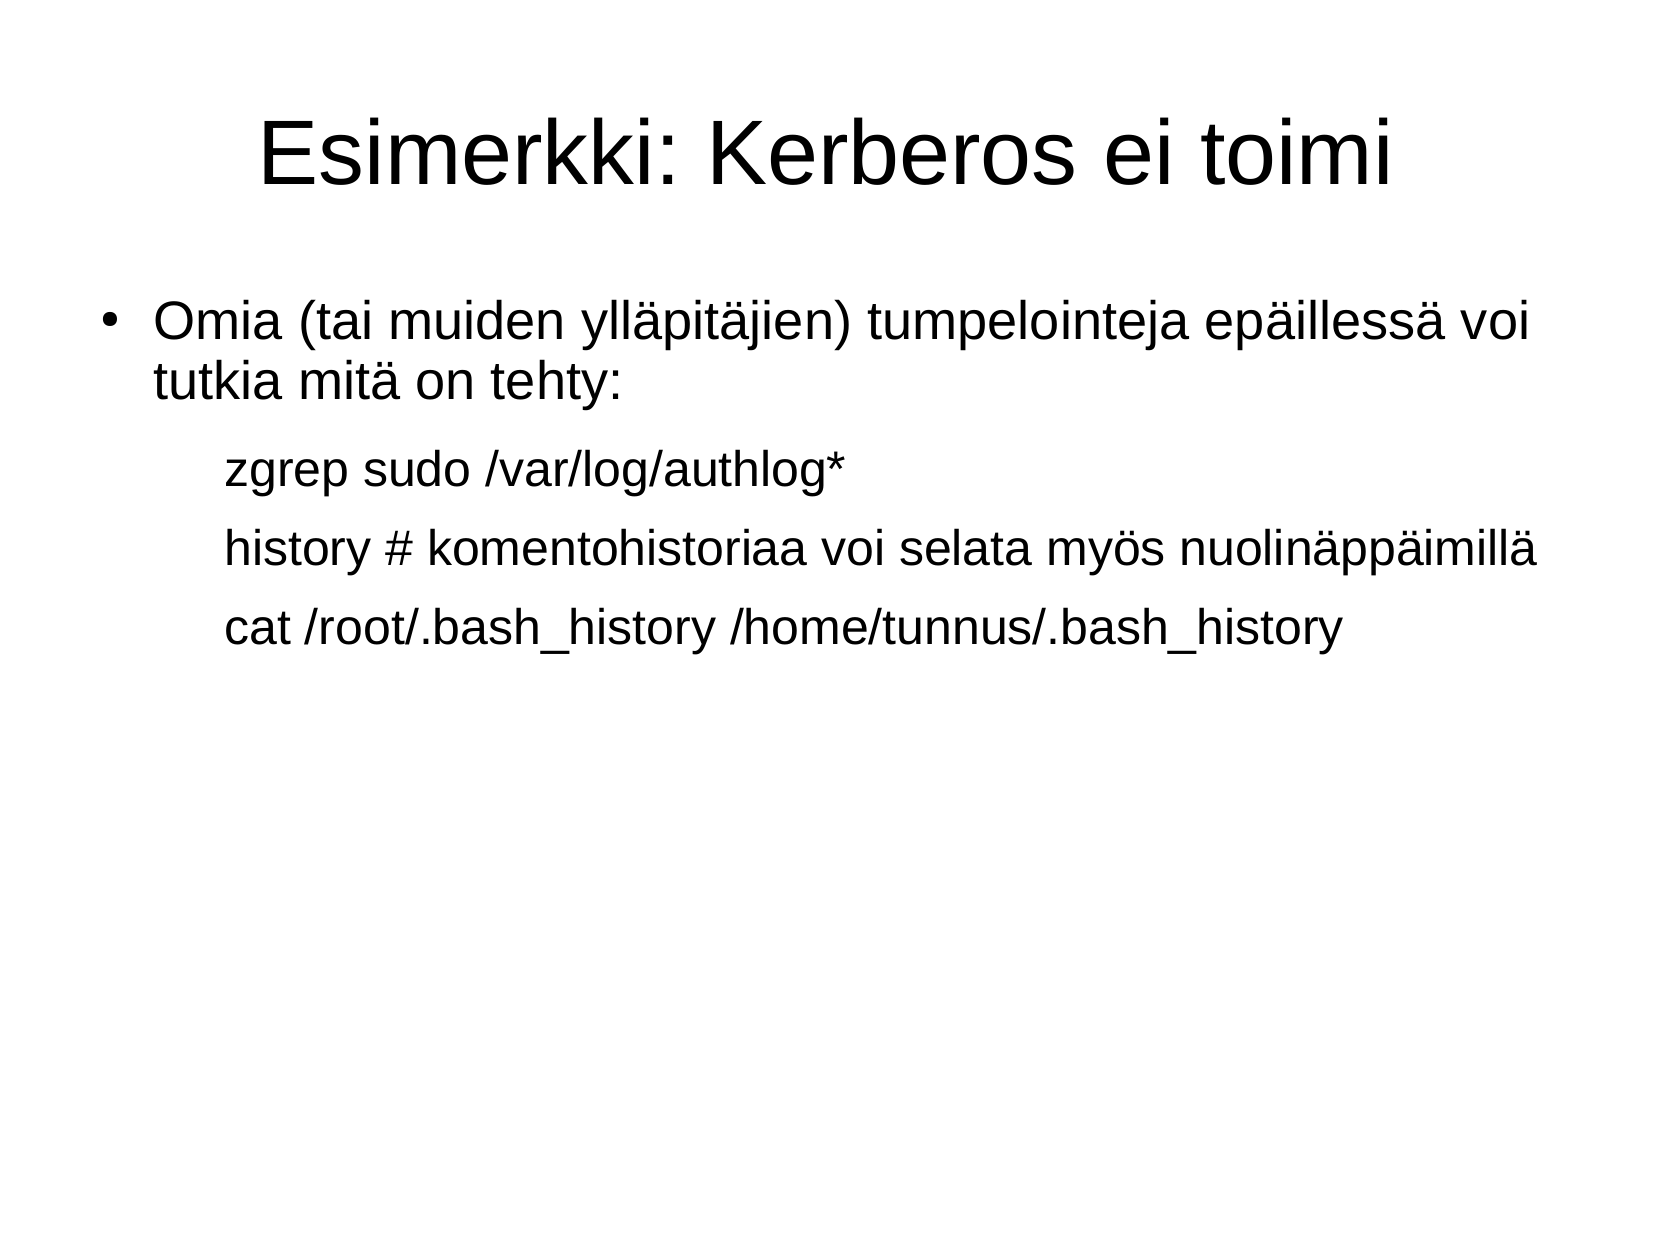

# Esimerkki: Kerberos ei toimi
Omia (tai muiden ylläpitäjien) tumpelointeja epäillessä voi tutkia mitä on tehty:
zgrep sudo /var/log/authlog*
history # komentohistoriaa voi selata myös nuolinäppäimillä
cat /root/.bash_history /home/tunnus/.bash_history